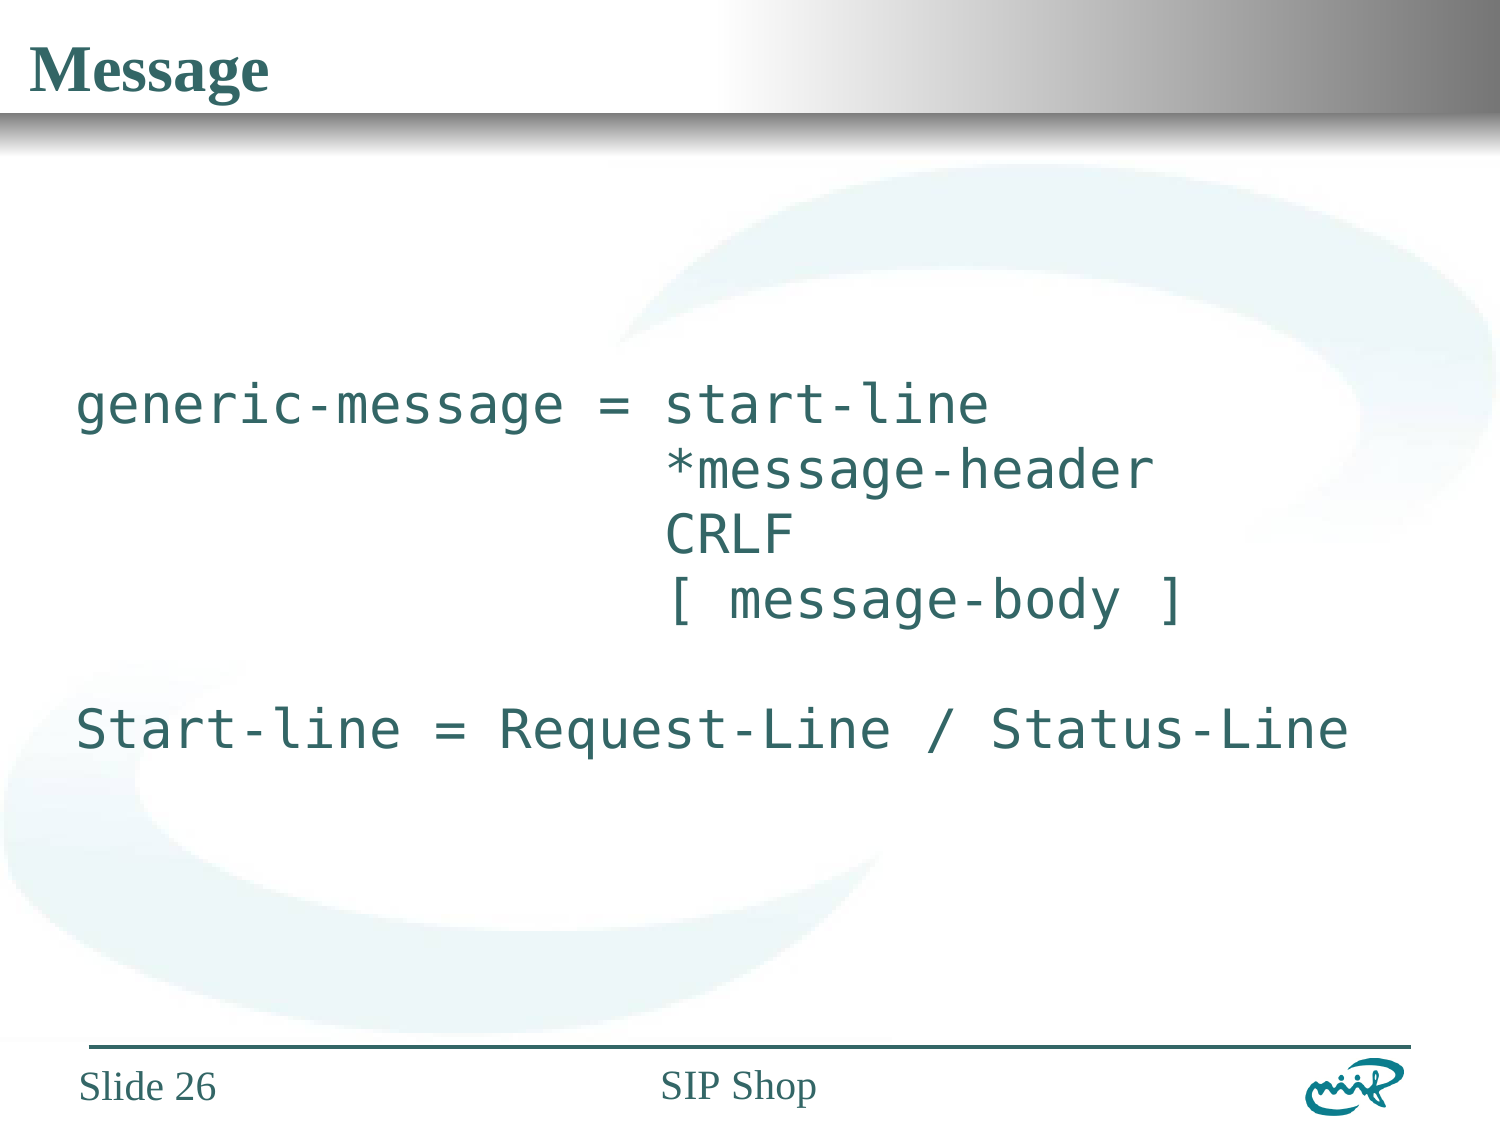

# Message
generic-message = start-line
 *message-header
 CRLF
 [ message-body ]
Start-line = Request-Line / Status-Line
26